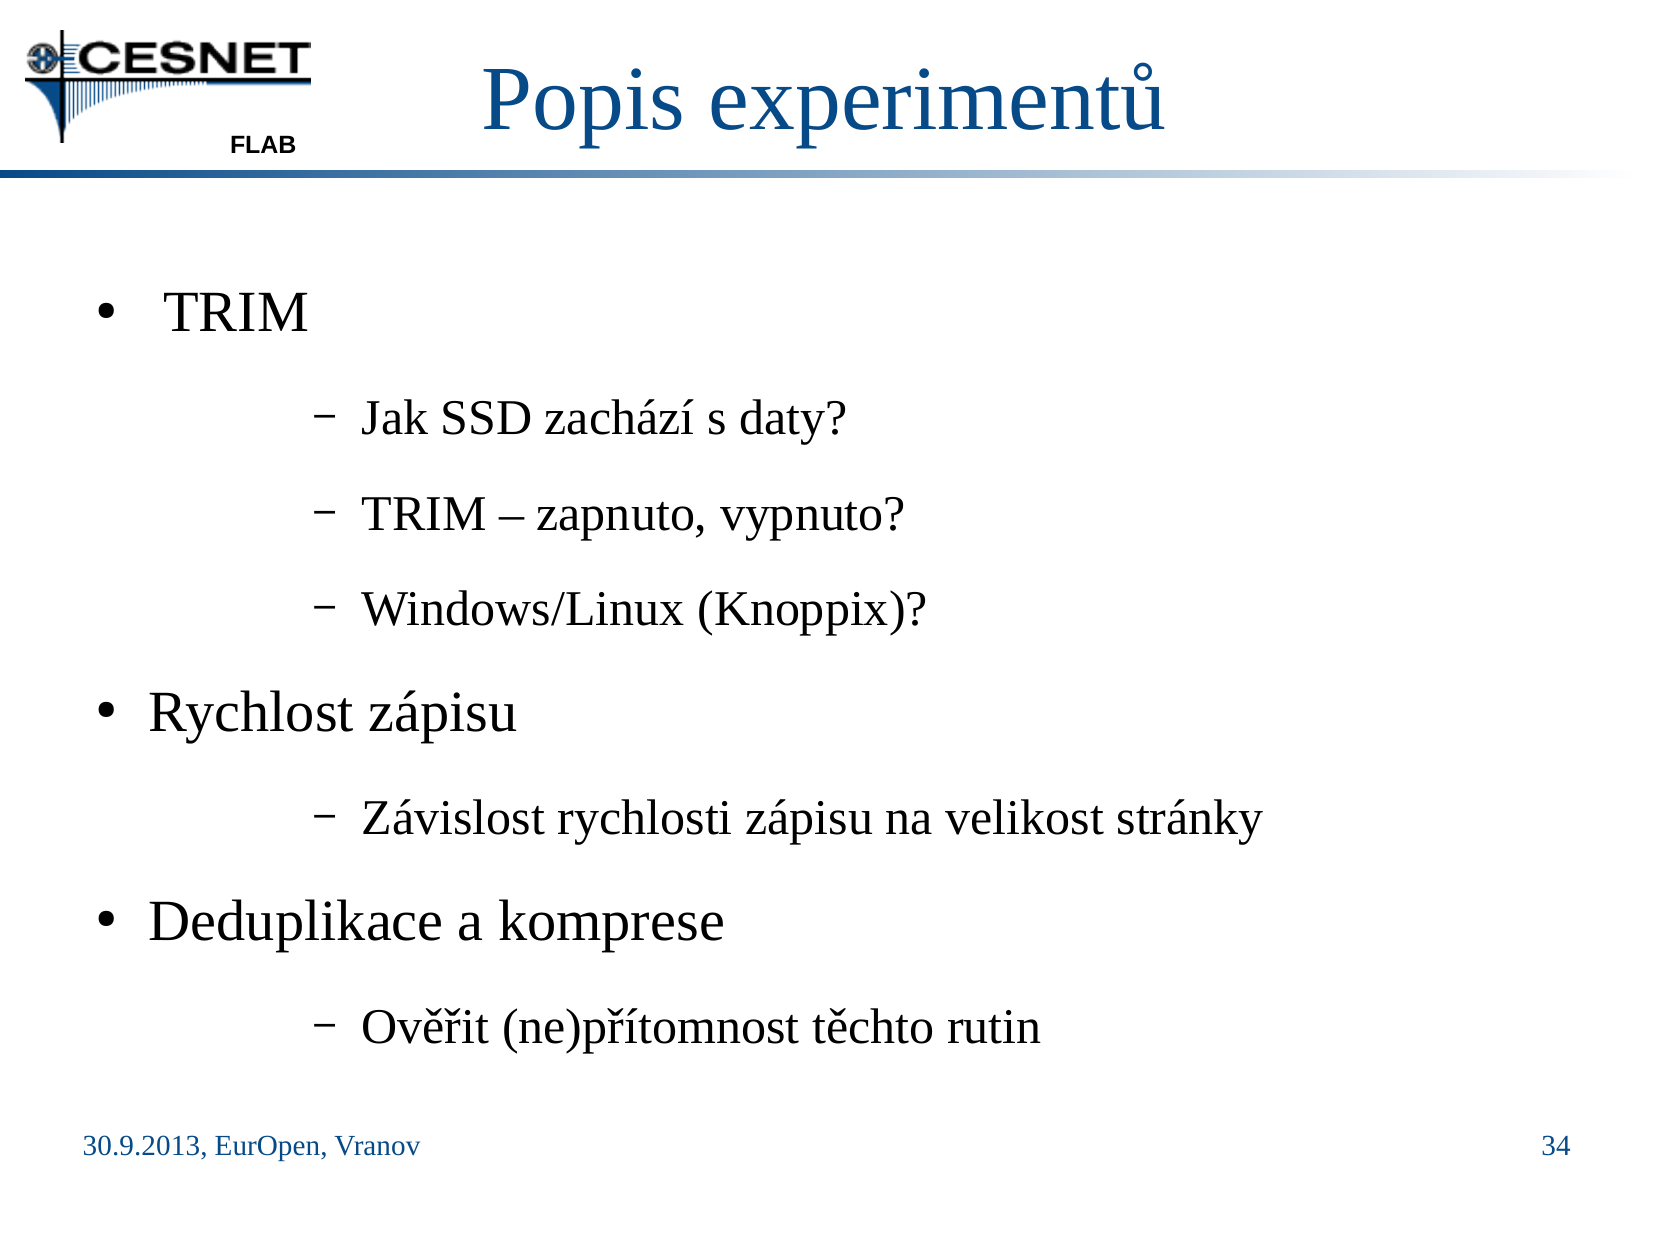

# Popis experimentů
 TRIM
Jak SSD zachází s daty?
TRIM – zapnuto, vypnuto?
Windows/Linux (Knoppix)?
Rychlost zápisu
Závislost rychlosti zápisu na velikost stránky
Deduplikace a komprese
Ověřit (ne)přítomnost těchto rutin
30.9.2013, EurOpen, Vranov
34